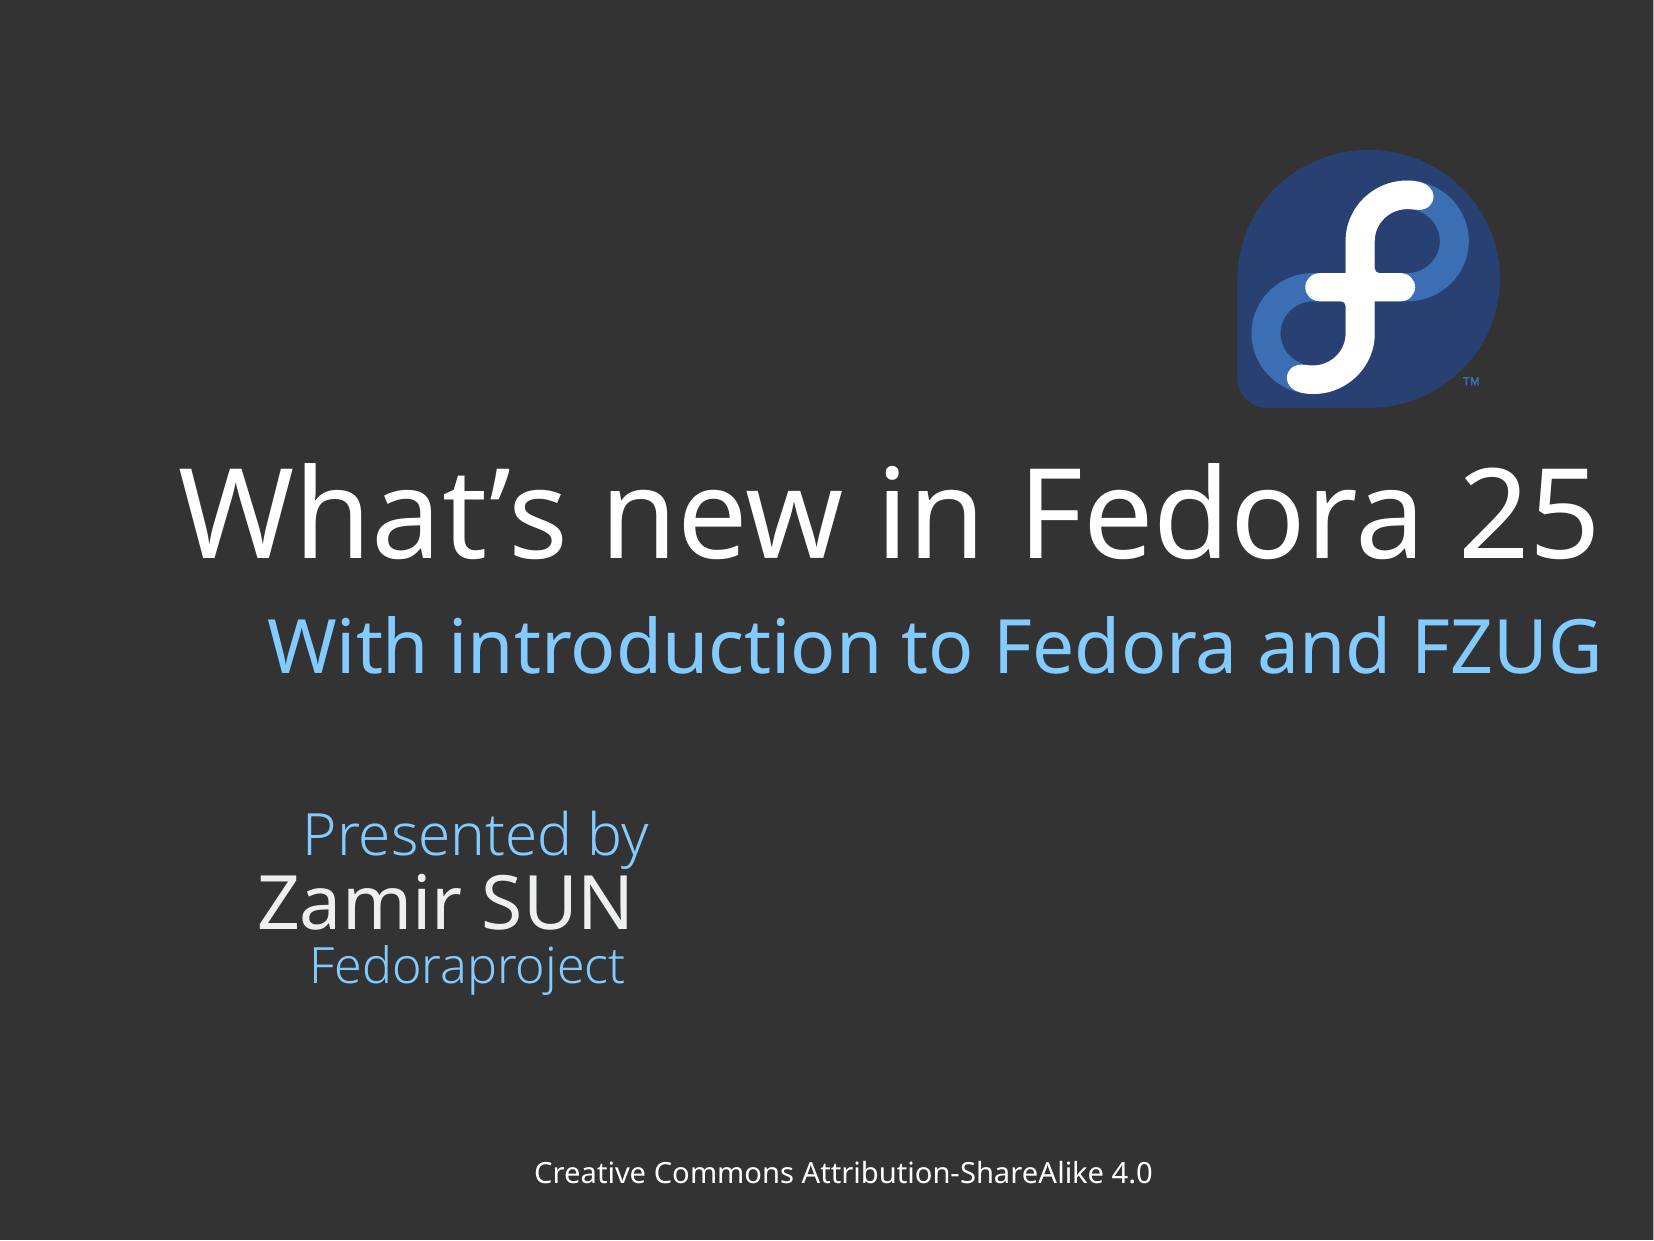

What’s new in Fedora 25
# With introduction to Fedora and FZUG
Presented by
Zamir SUN
Fedoraproject
Creative Commons Attribution-ShareAlike 4.0